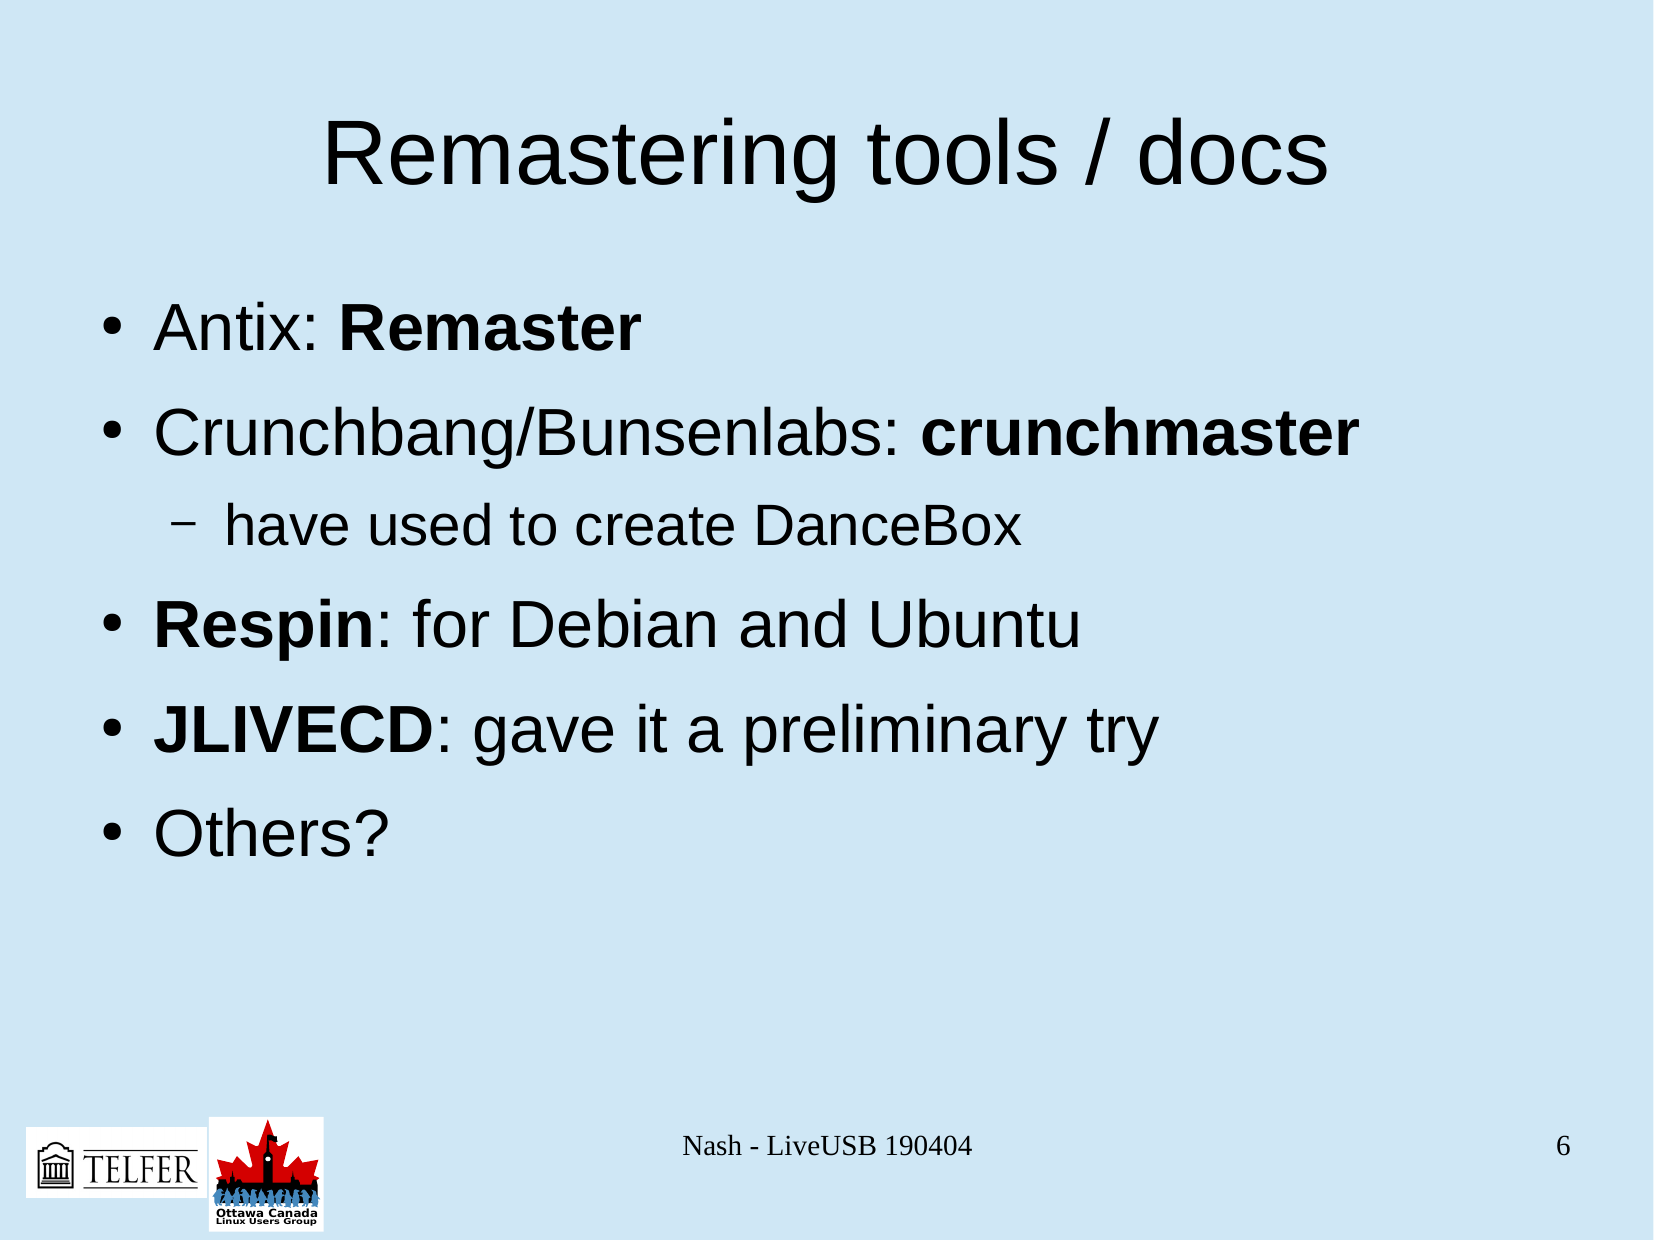

# Remastering tools / docs
Antix: Remaster
Crunchbang/Bunsenlabs: crunchmaster
have used to create DanceBox
Respin: for Debian and Ubuntu
JLIVECD: gave it a preliminary try
Others?
Nash - LiveUSB 190404
6